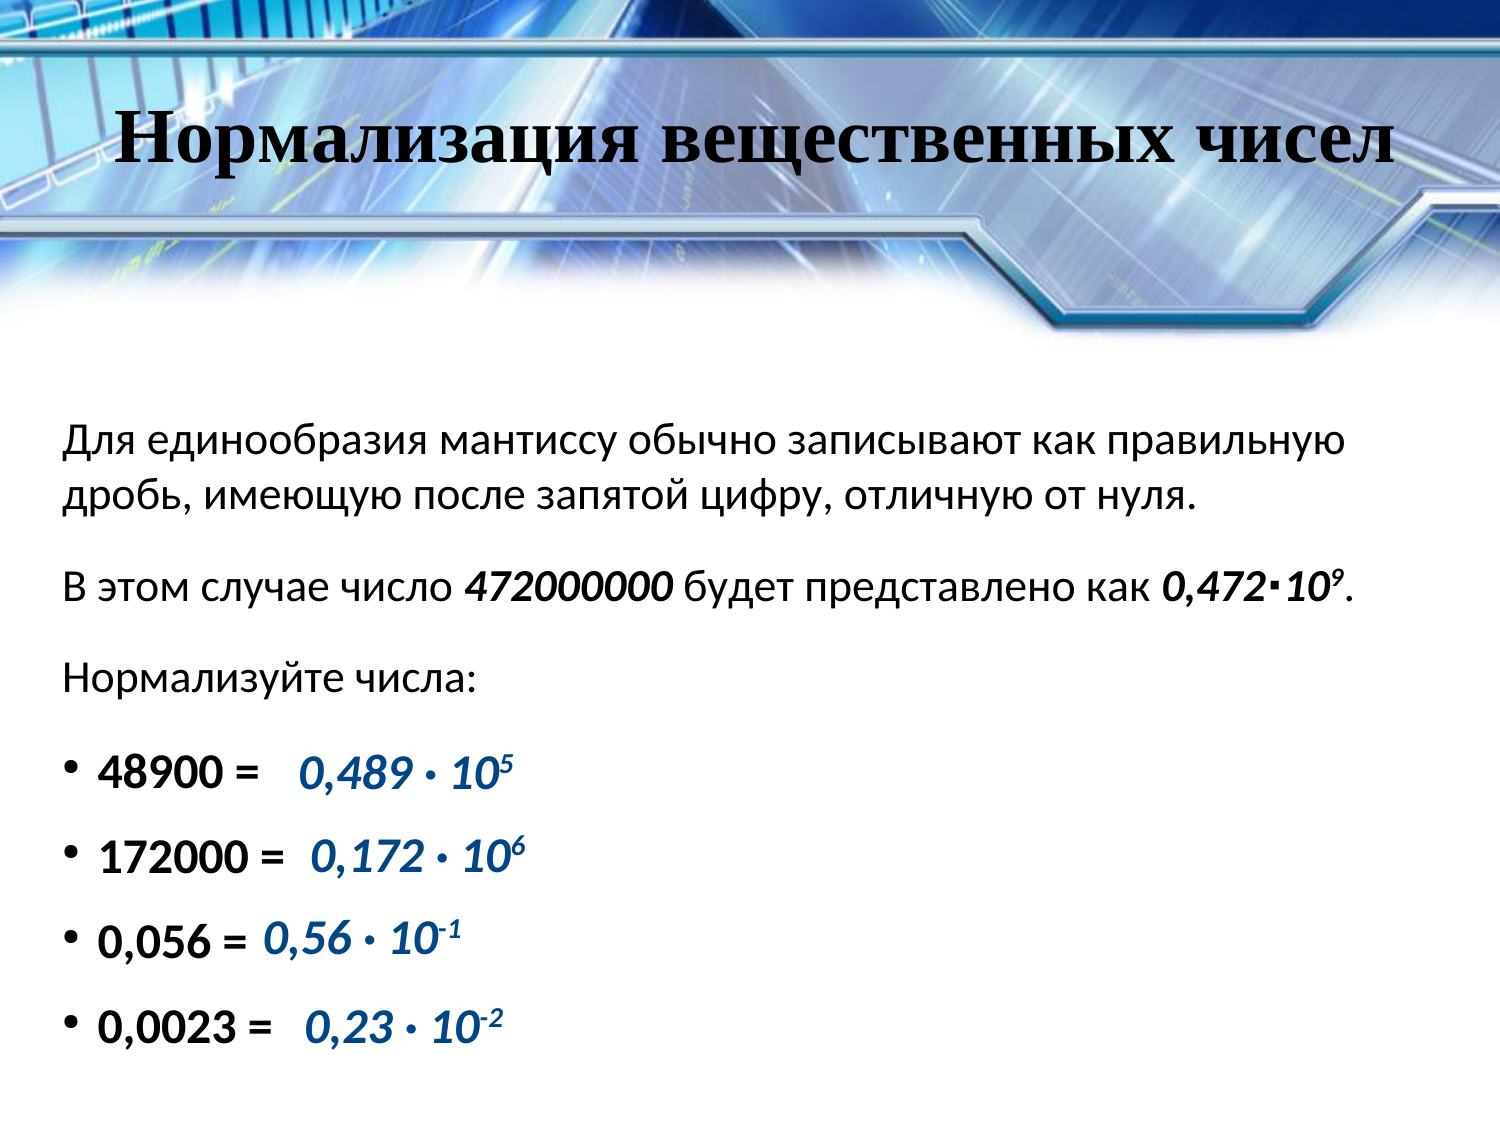

Нормализация вещественных чисел
Для единообразия мантиссу обычно записывают как правильную дробь, имеющую после запятой цифру, отличную от нуля.
В этом случае число 472000000 будет представлено как 0,472⋅109.
Нормализуйте числа:
48900 =
172000 =
0,056 =
0,0023 =
0,489 · 105
0,172 · 106
0,56 · 10-1
0,23 · 10-2